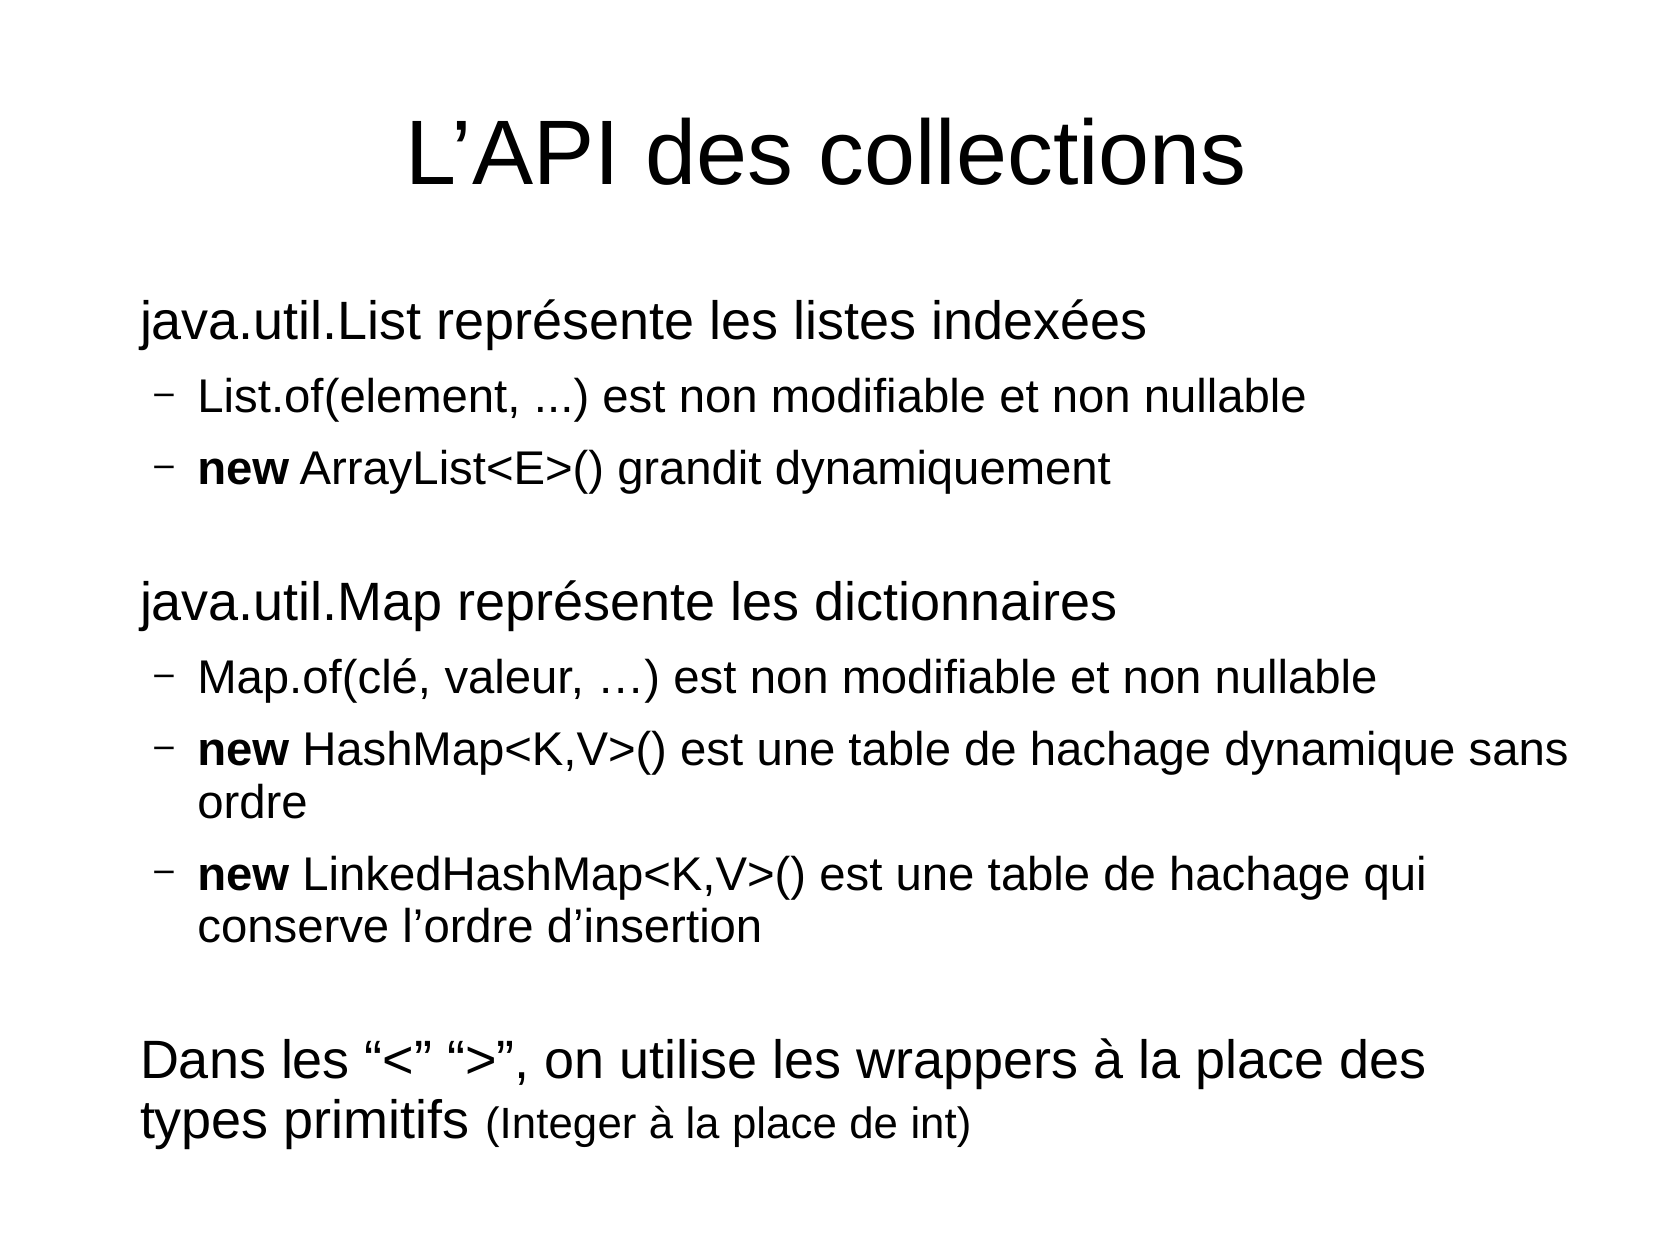

# L’API des collections
java.util.List représente les listes indexées
List.of(element, ...) est non modifiable et non nullable
new ArrayList<E>() grandit dynamiquement
java.util.Map représente les dictionnaires
Map.of(clé, valeur, …) est non modifiable et non nullable
new HashMap<K,V>() est une table de hachage dynamique sans ordre
new LinkedHashMap<K,V>() est une table de hachage qui conserve l’ordre d’insertion
Dans les “<” “>”, on utilise les wrappers à la place des types primitifs (Integer à la place de int)